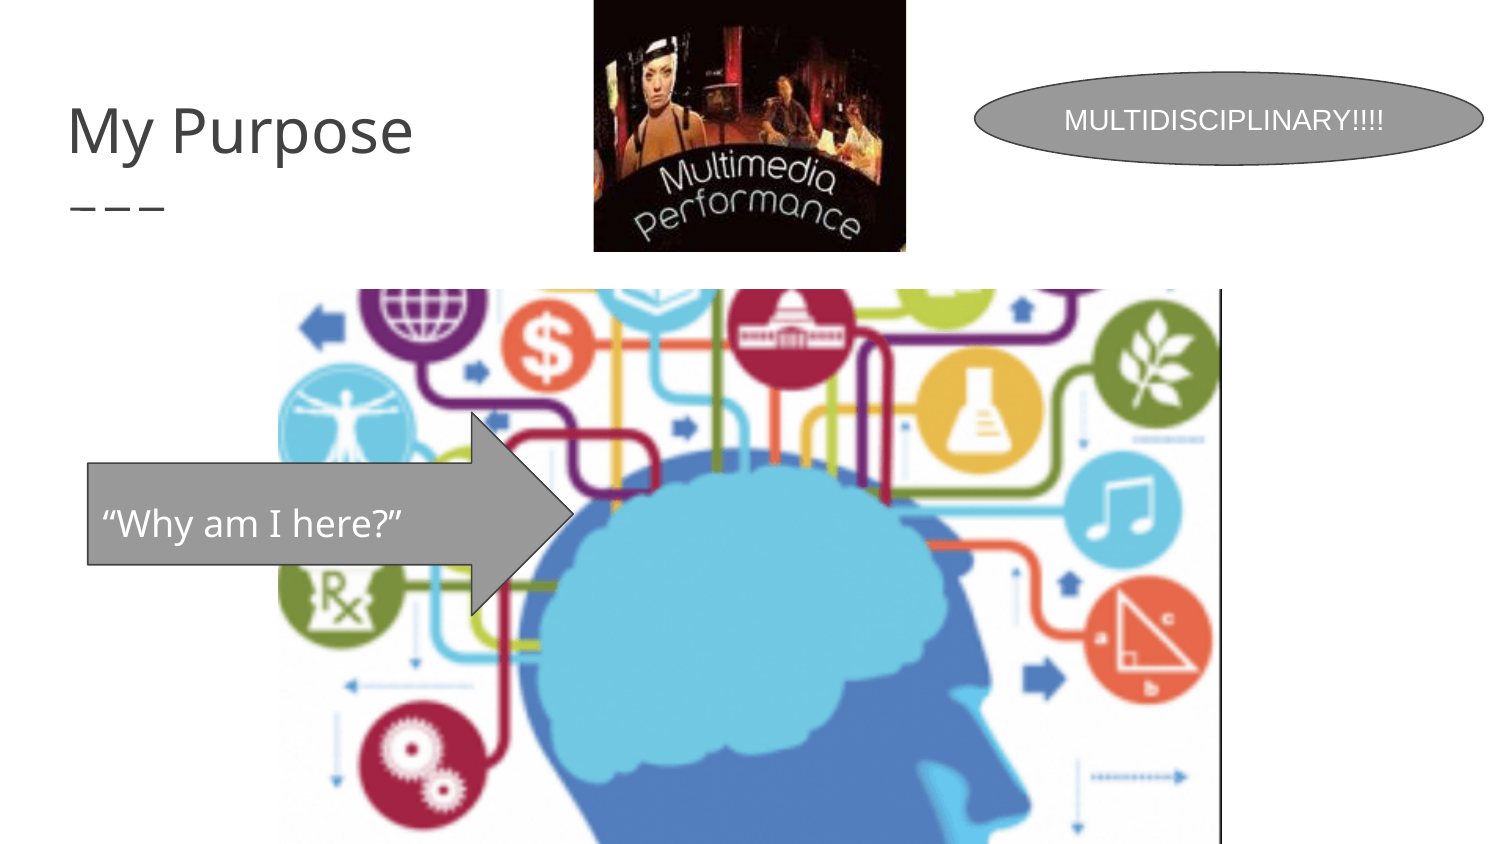

# My Purpose
MULTIDISCIPLINARY!!!!
“Why am I here?”